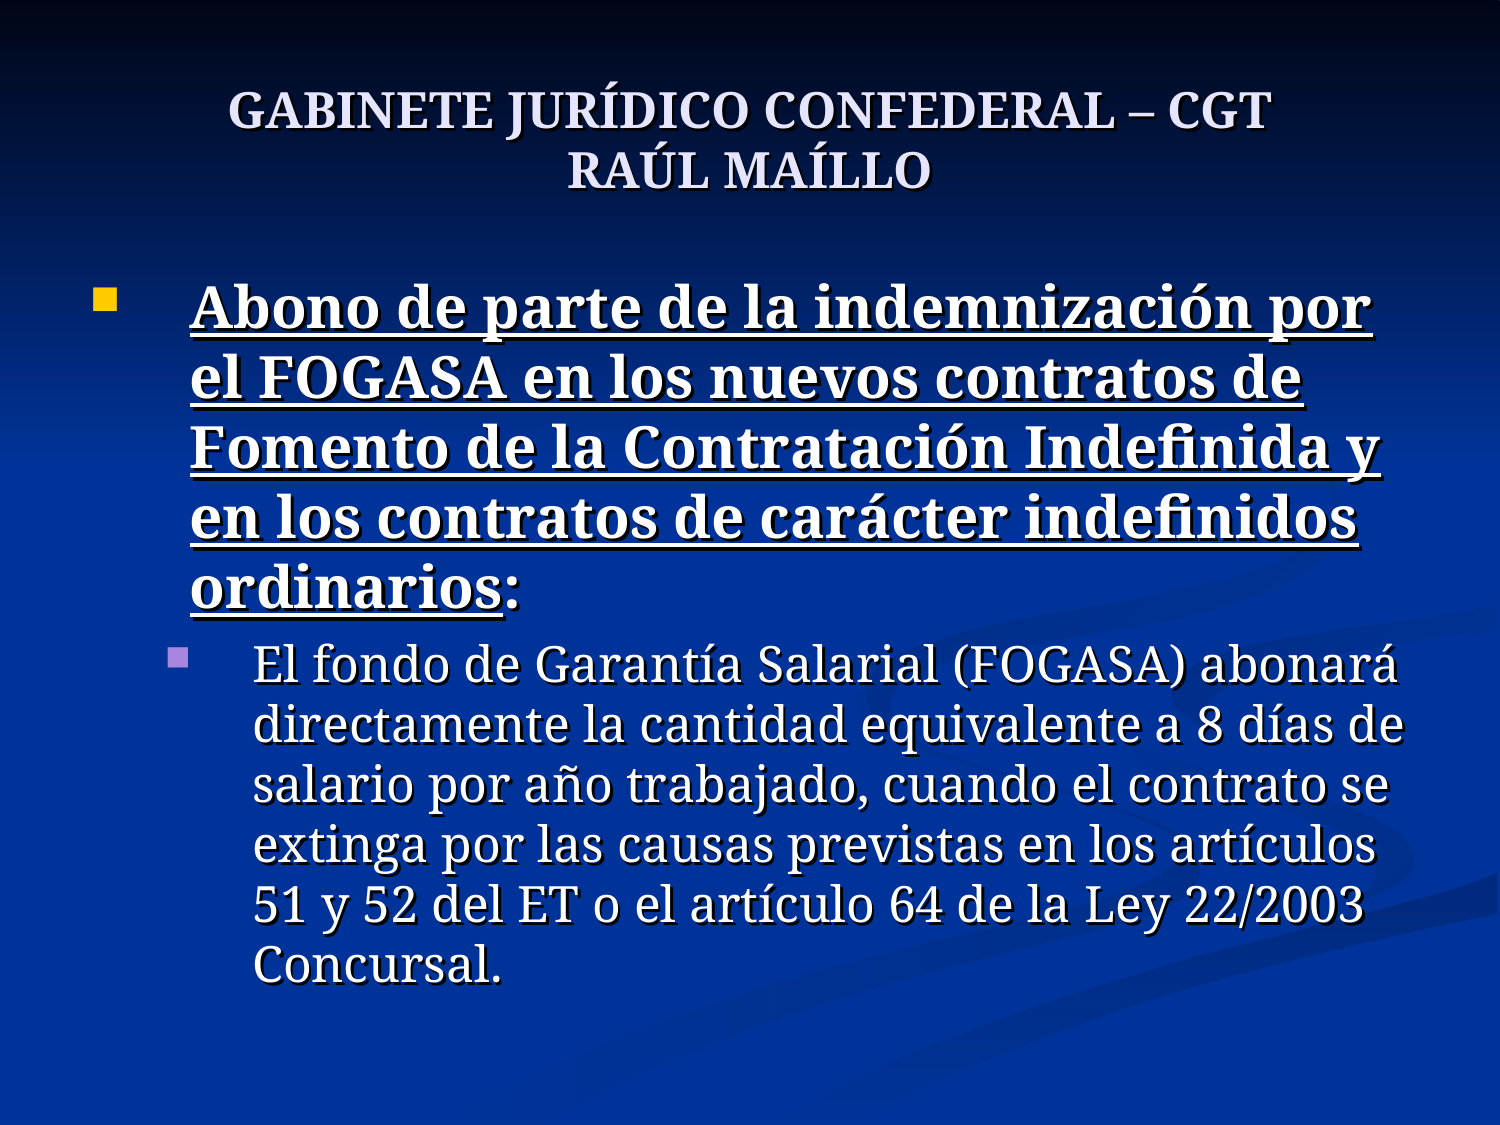

# GABINETE JURÍDICO CONFEDERAL – CGT RAÚL MAÍLLO
Abono de parte de la indemnización por el FOGASA en los nuevos contratos de Fomento de la Contratación Indefinida y en los contratos de carácter indefinidos ordinarios:
El fondo de Garantía Salarial (FOGASA) abonará directamente la cantidad equivalente a 8 días de salario por año trabajado, cuando el contrato se extinga por las causas previstas en los artículos 51 y 52 del ET o el artículo 64 de la Ley 22/2003 Concursal.